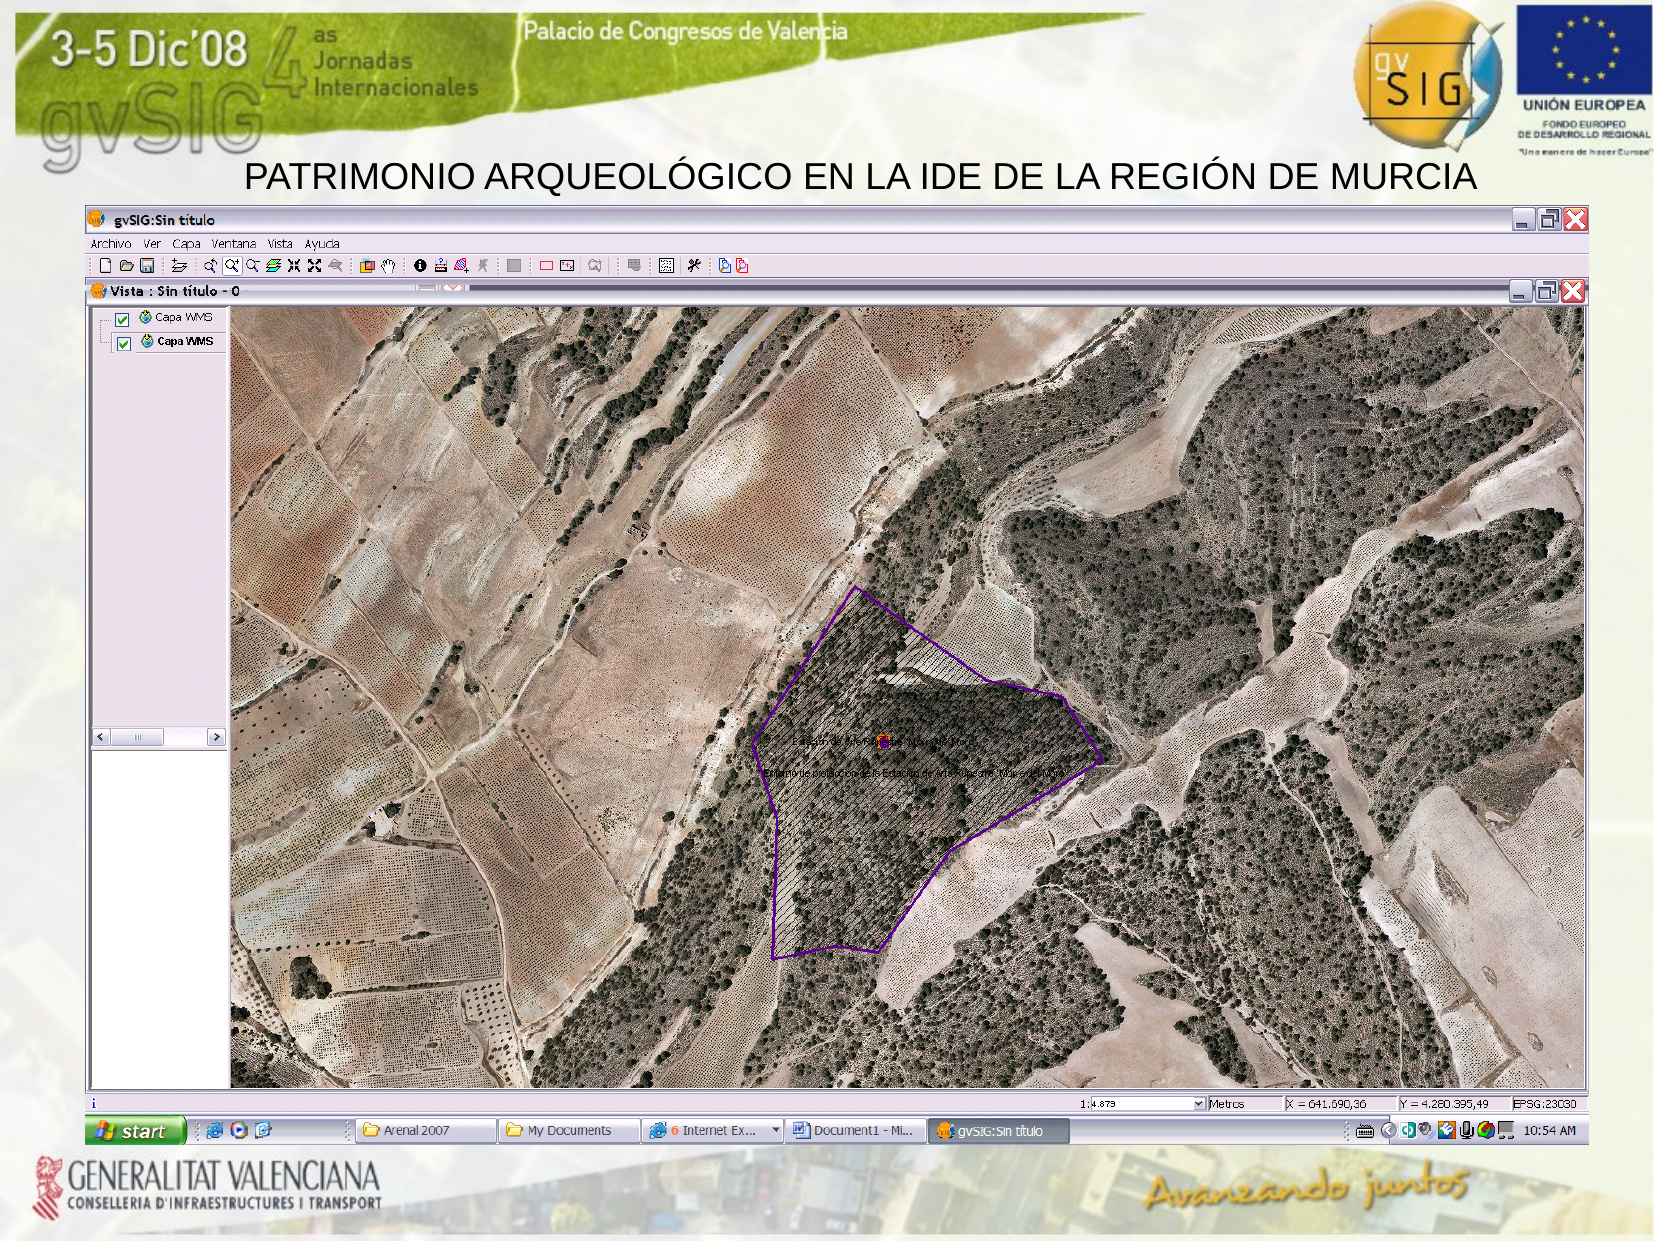

PATRIMONIO ARQUEOLÓGICO EN LA IDE DE LA REGIÓN DE MURCIA